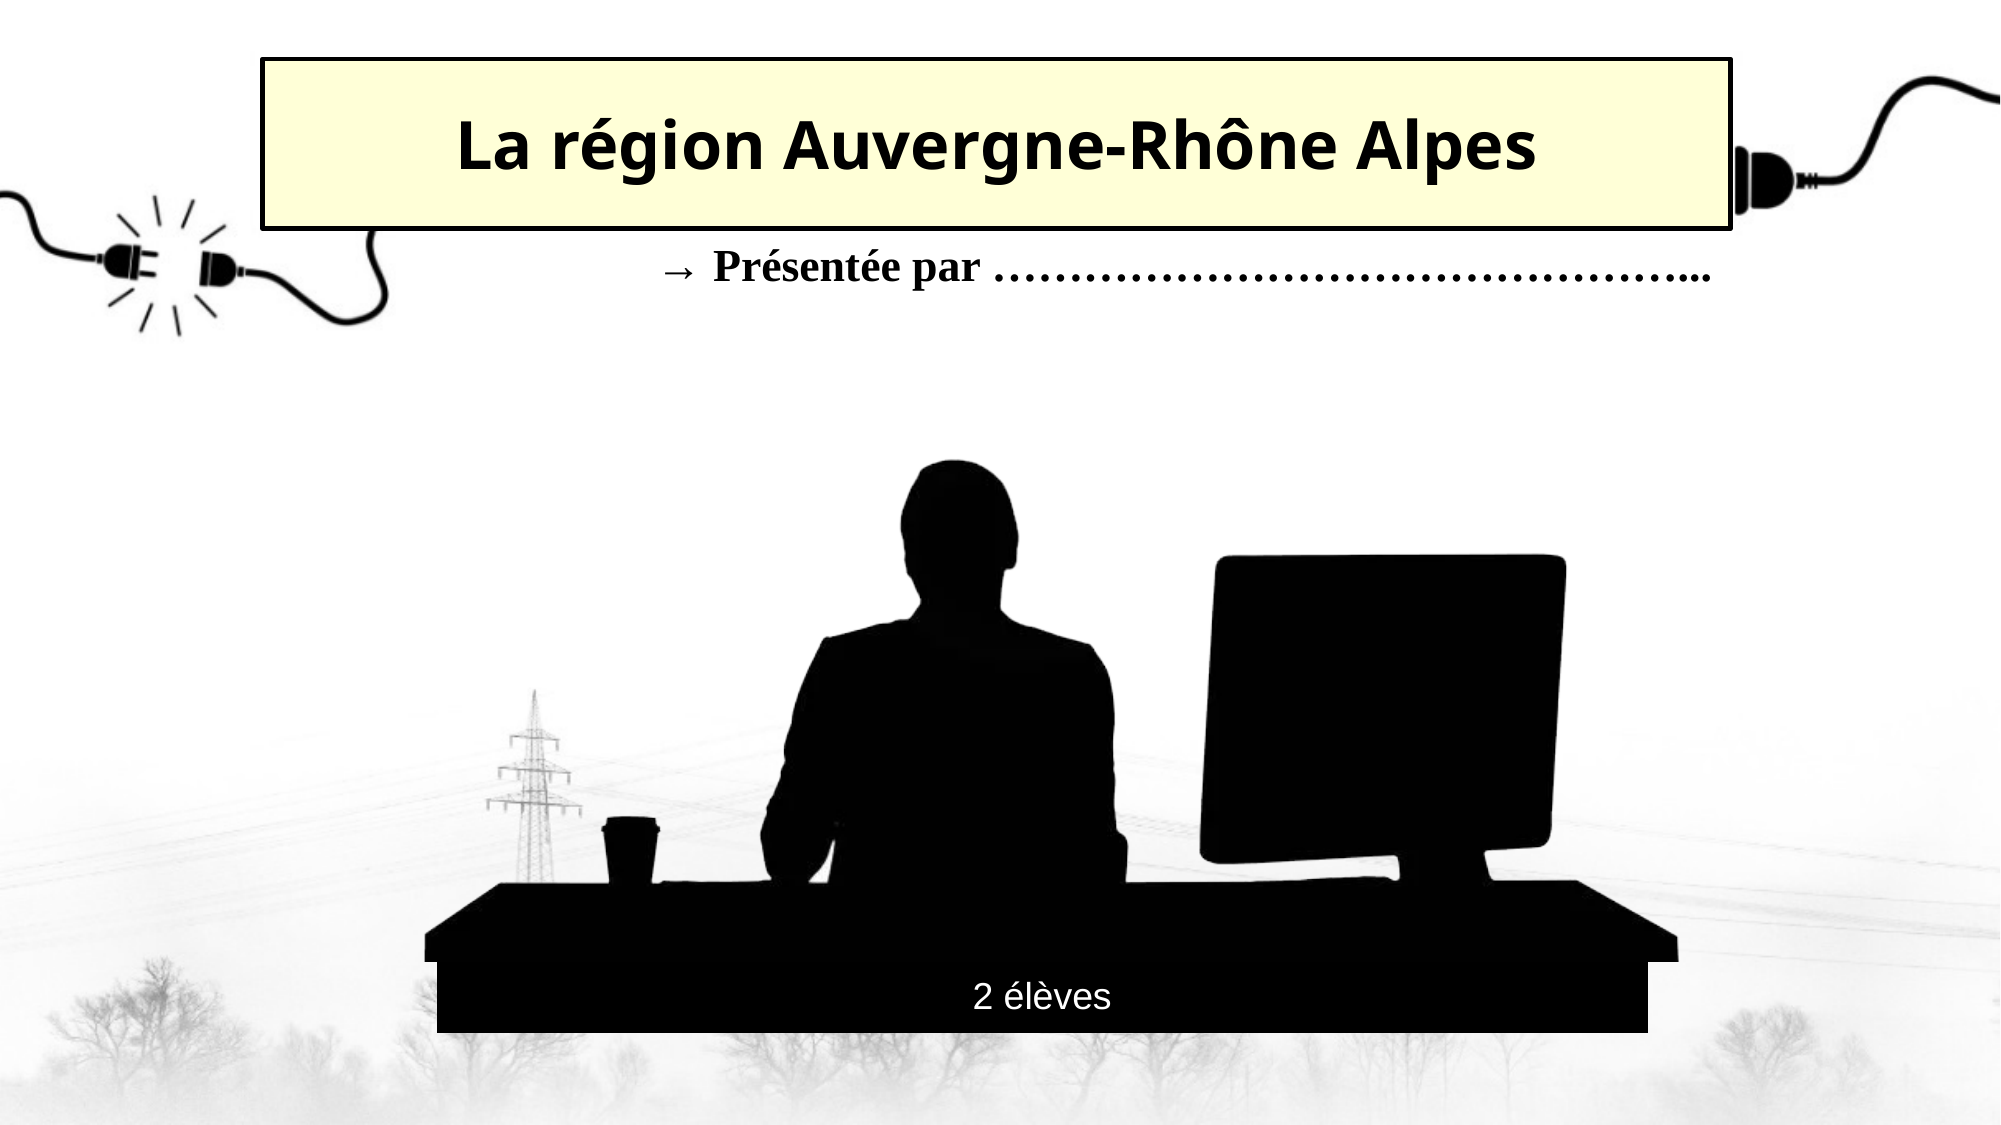

La région Auvergne-Rhône Alpes
→ Présentée par ………………………………………...
2 élèves